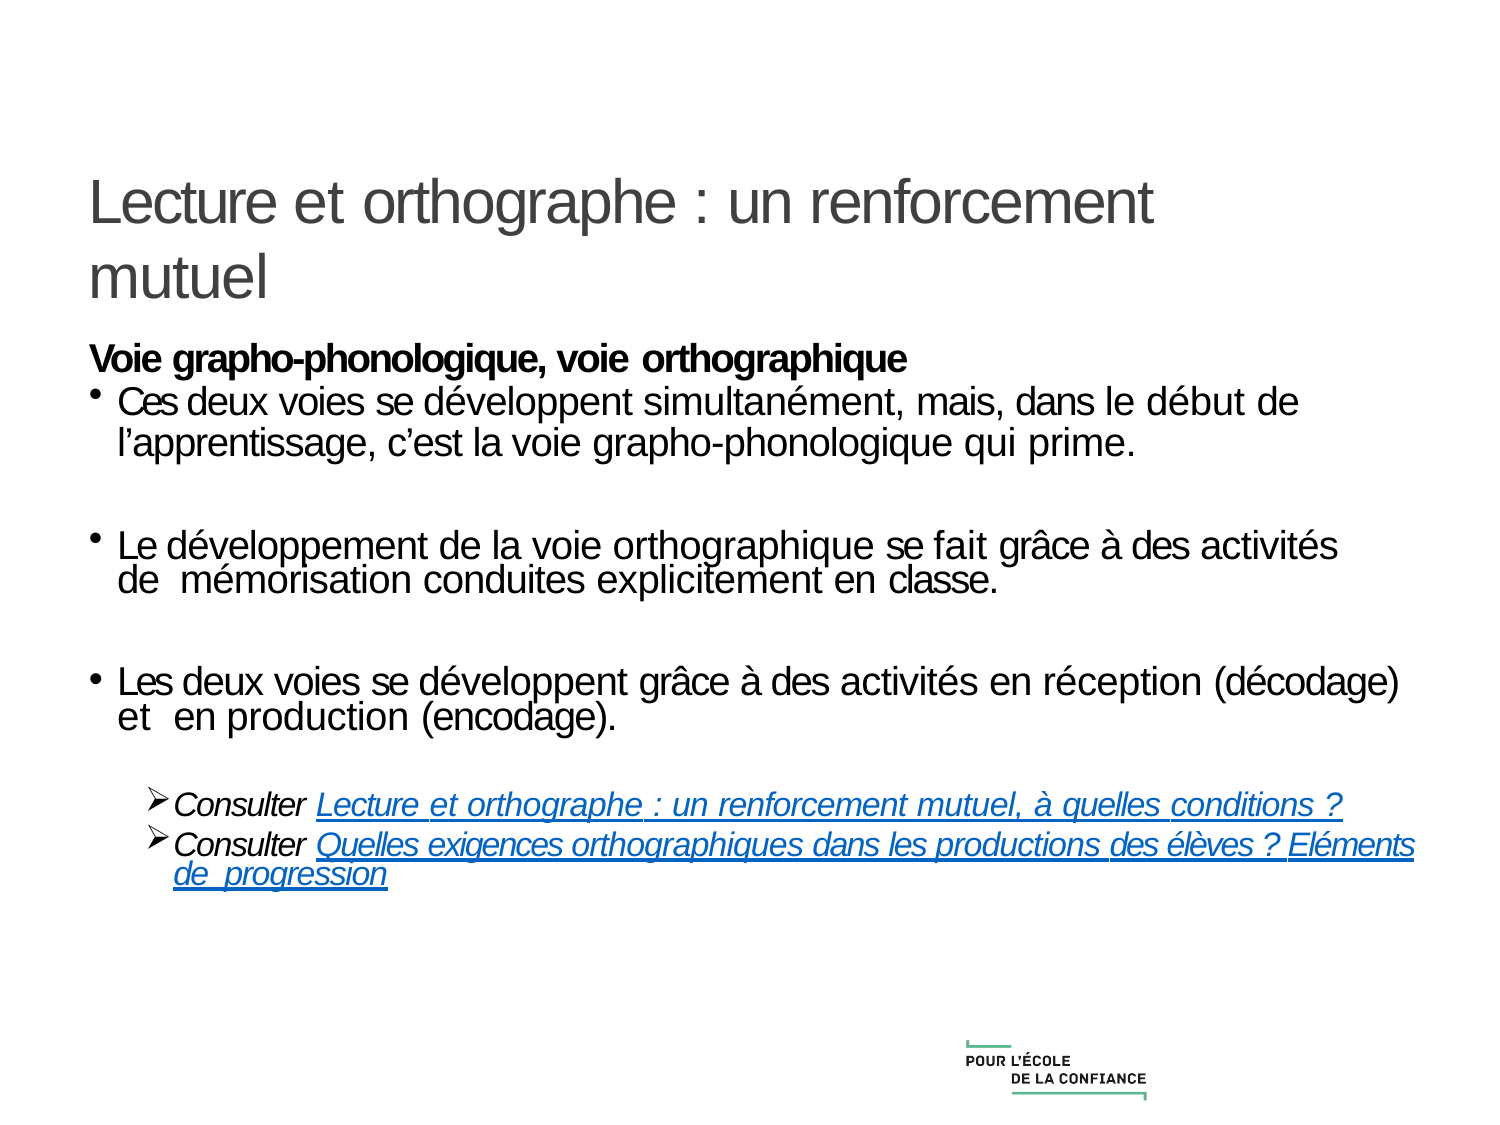

# Lecture et orthographe : un renforcement mutuel
Voie grapho-phonologique, voie orthographique
Ces deux voies se développent simultanément, mais, dans le début de
l’apprentissage, c’est la voie grapho-phonologique qui prime.
Le développement de la voie orthographique se fait grâce à des activités de mémorisation conduites explicitement en classe.
Les deux voies se développent grâce à des activités en réception (décodage) et en production (encodage).
Consulter Lecture et orthographe : un renforcement mutuel, à quelles conditions ?
Consulter Quelles exigences orthographiques dans les productions des élèves ? Eléments de progression